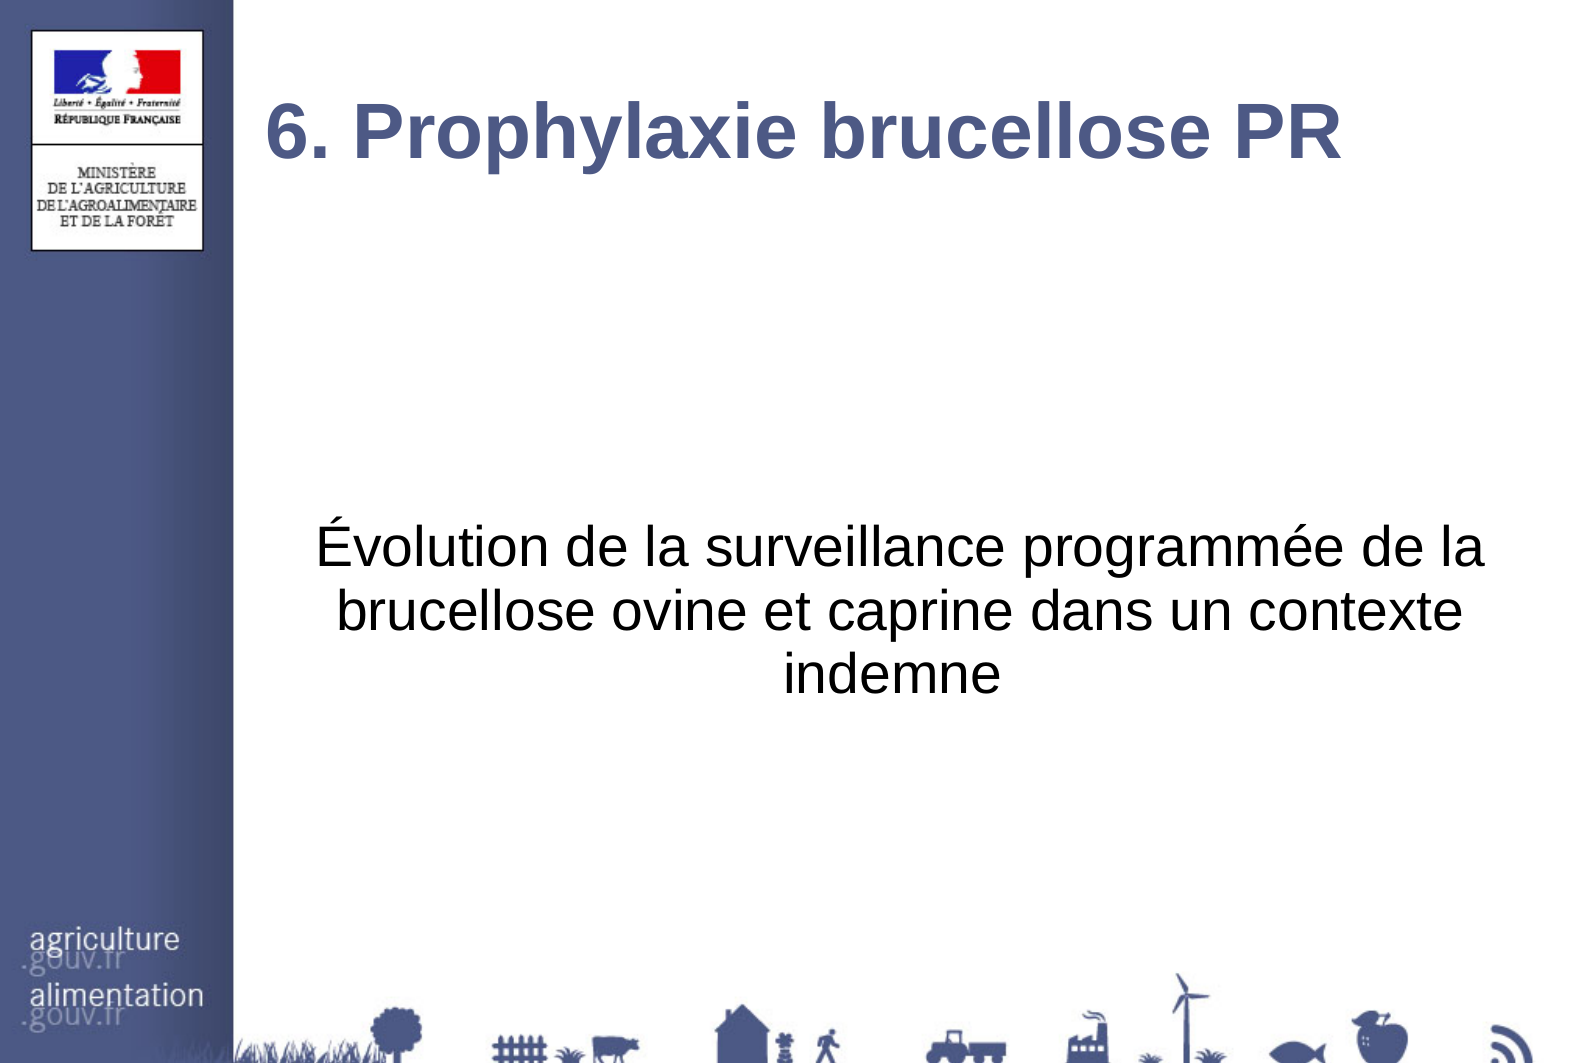

# 6. Prophylaxie brucellose PR
Évolution de la surveillance programmée de la brucellose ovine et caprine dans un contexte indemne